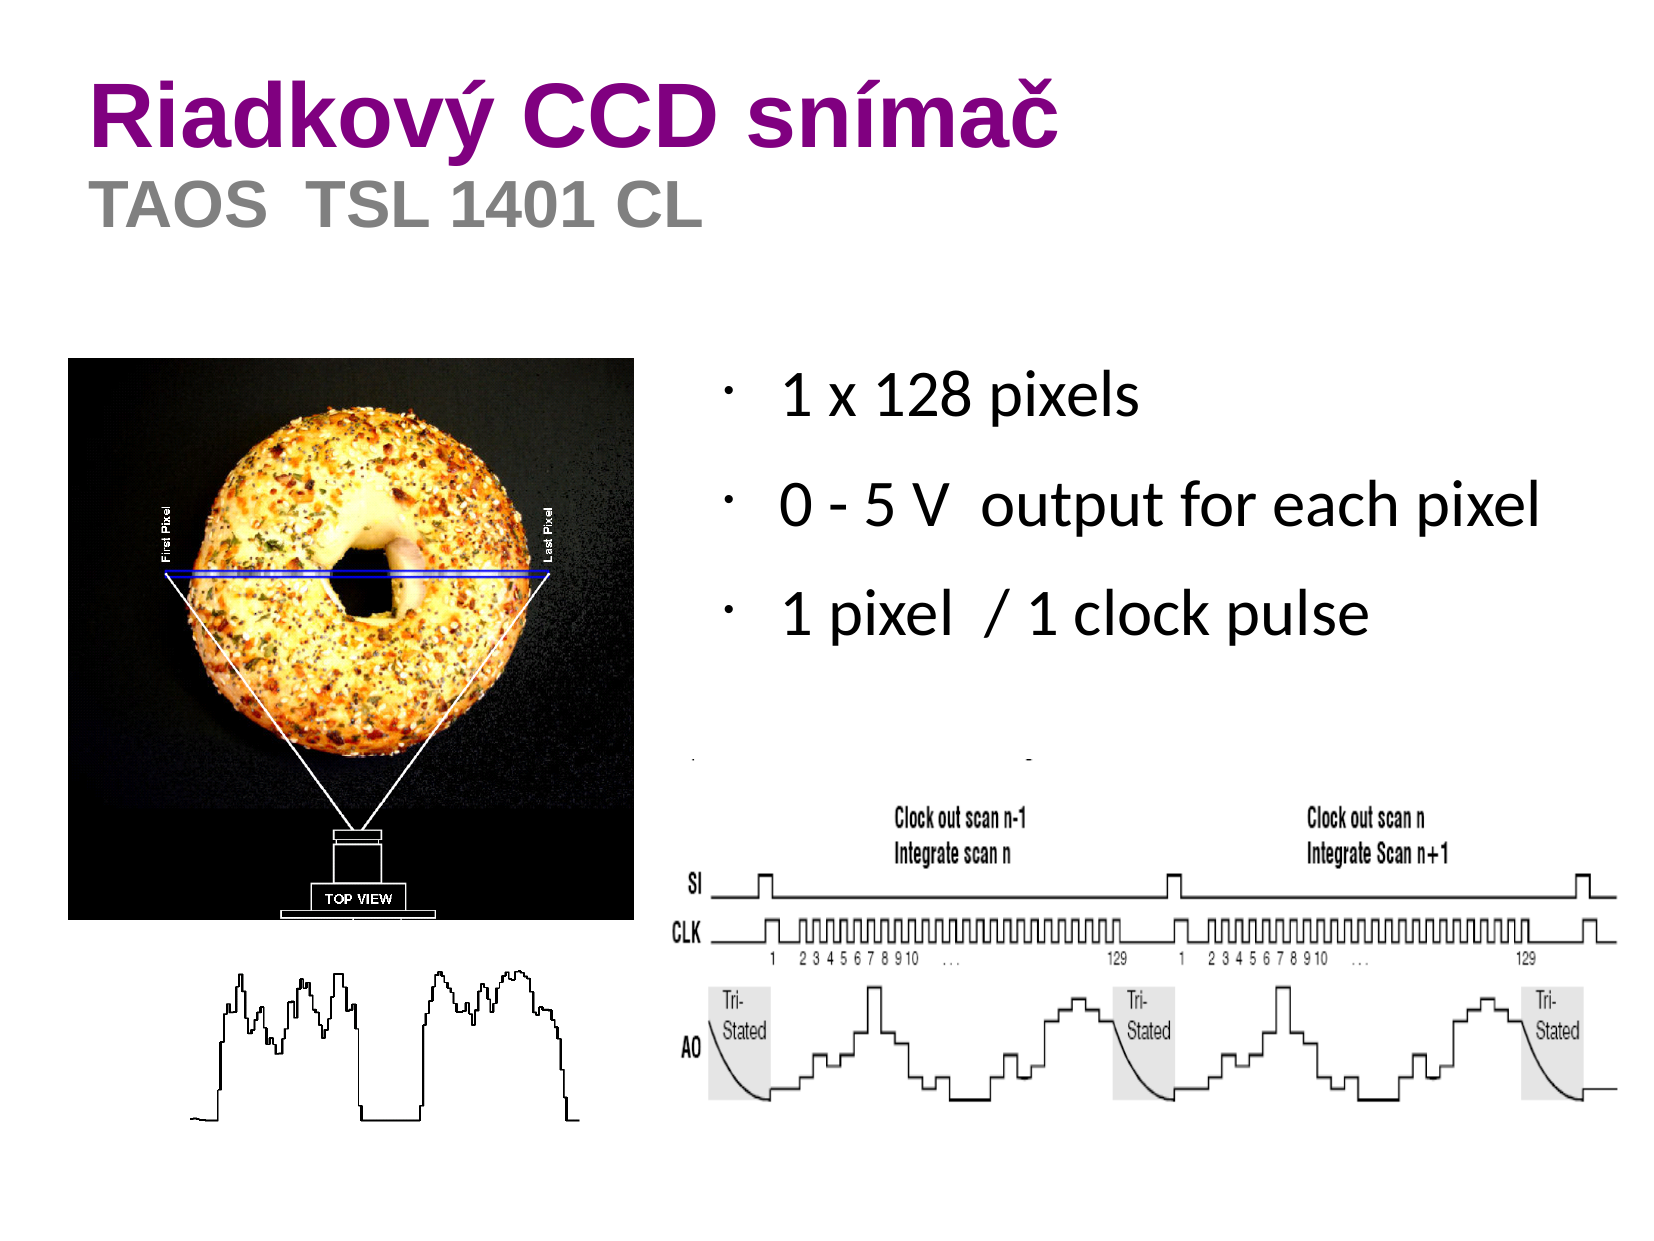

# Riadkový CCD snímač TAOS TSL 1401 CL
1 x 128 pixels
0 - 5 V output for each pixel
1 pixel / 1 clock pulse